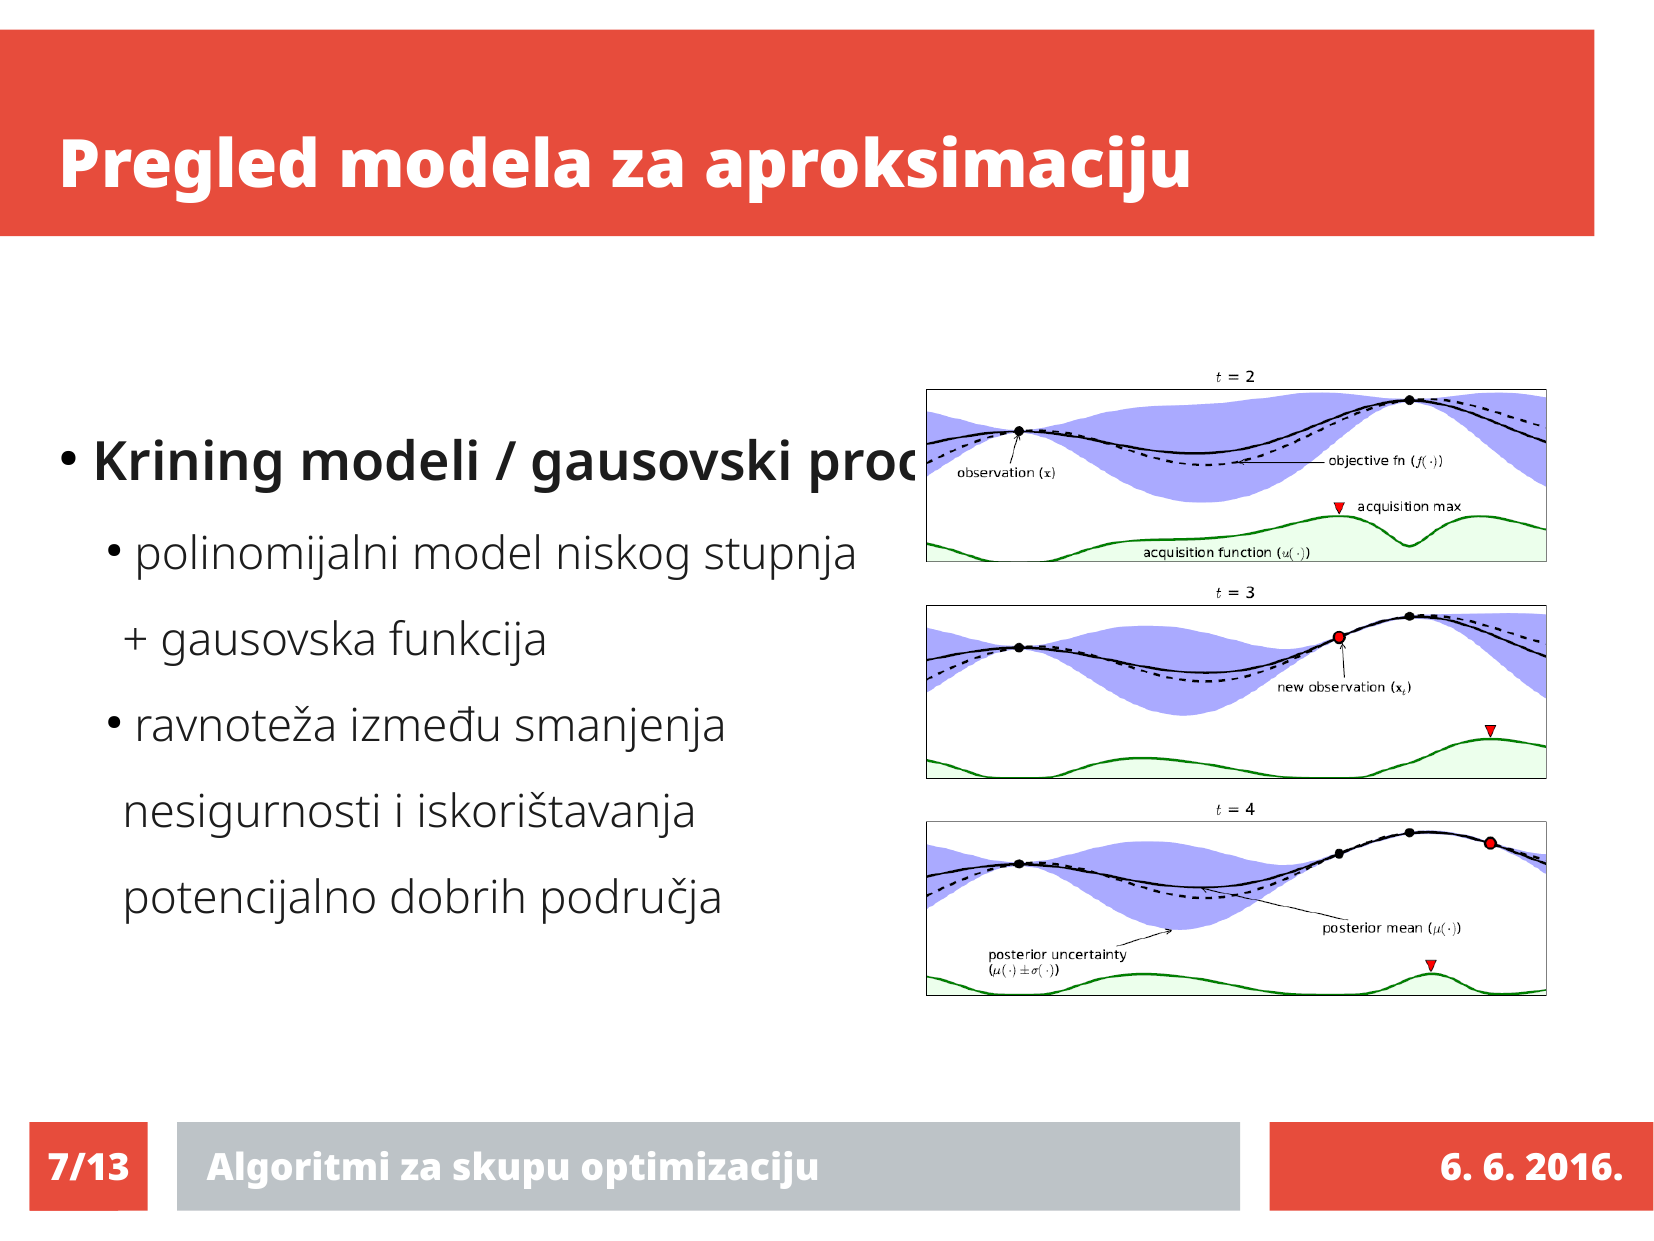

# Pregled modela za aproksimaciju
 Krining modeli / gausovski procesi
 polinomijalni model niskog stupnja
+ gausovska funkcija
 ravnoteža između smanjenja
nesigurnosti i iskorištavanja
potencijalno dobrih područja
7
Algoritmi za skupu optimizaciju
6. 6. 2016.